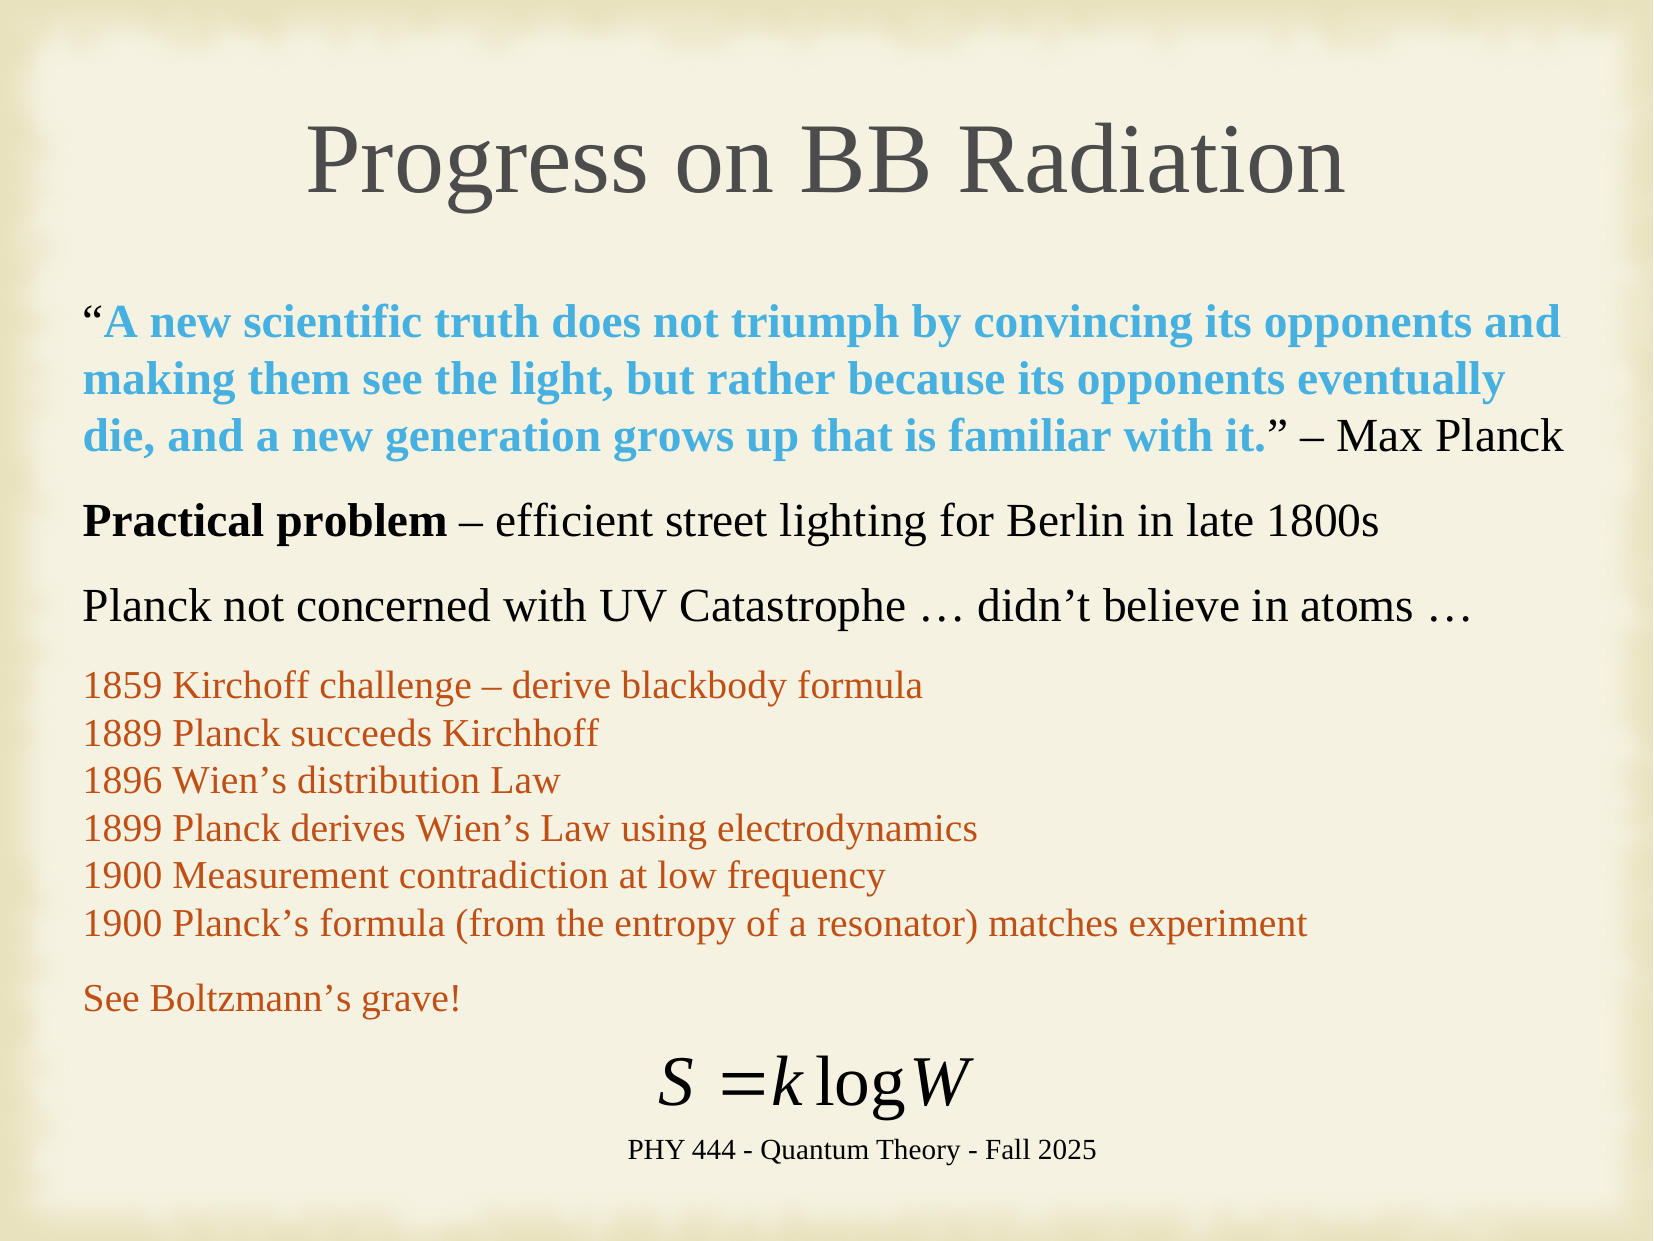

# Progress on BB Radiation
“A new scientific truth does not triumph by convincing its opponents and making them see the light, but rather because its opponents eventually die, and a new generation grows up that is familiar with it.” – Max Planck
Practical problem – efficient street lighting for Berlin in late 1800s
Planck not concerned with UV Catastrophe … didn’t believe in atoms …
1859 Kirchoff challenge – derive blackbody formula
1889 Planck succeeds Kirchhoff
1896 Wien’s distribution Law
1899 Planck derives Wien’s Law using electrodynamics
1900 Measurement contradiction at low frequency
1900 Planck’s formula (from the entropy of a resonator) matches experiment
See Boltzmann’s grave!
PHY 444 - Quantum Theory - Fall 2025